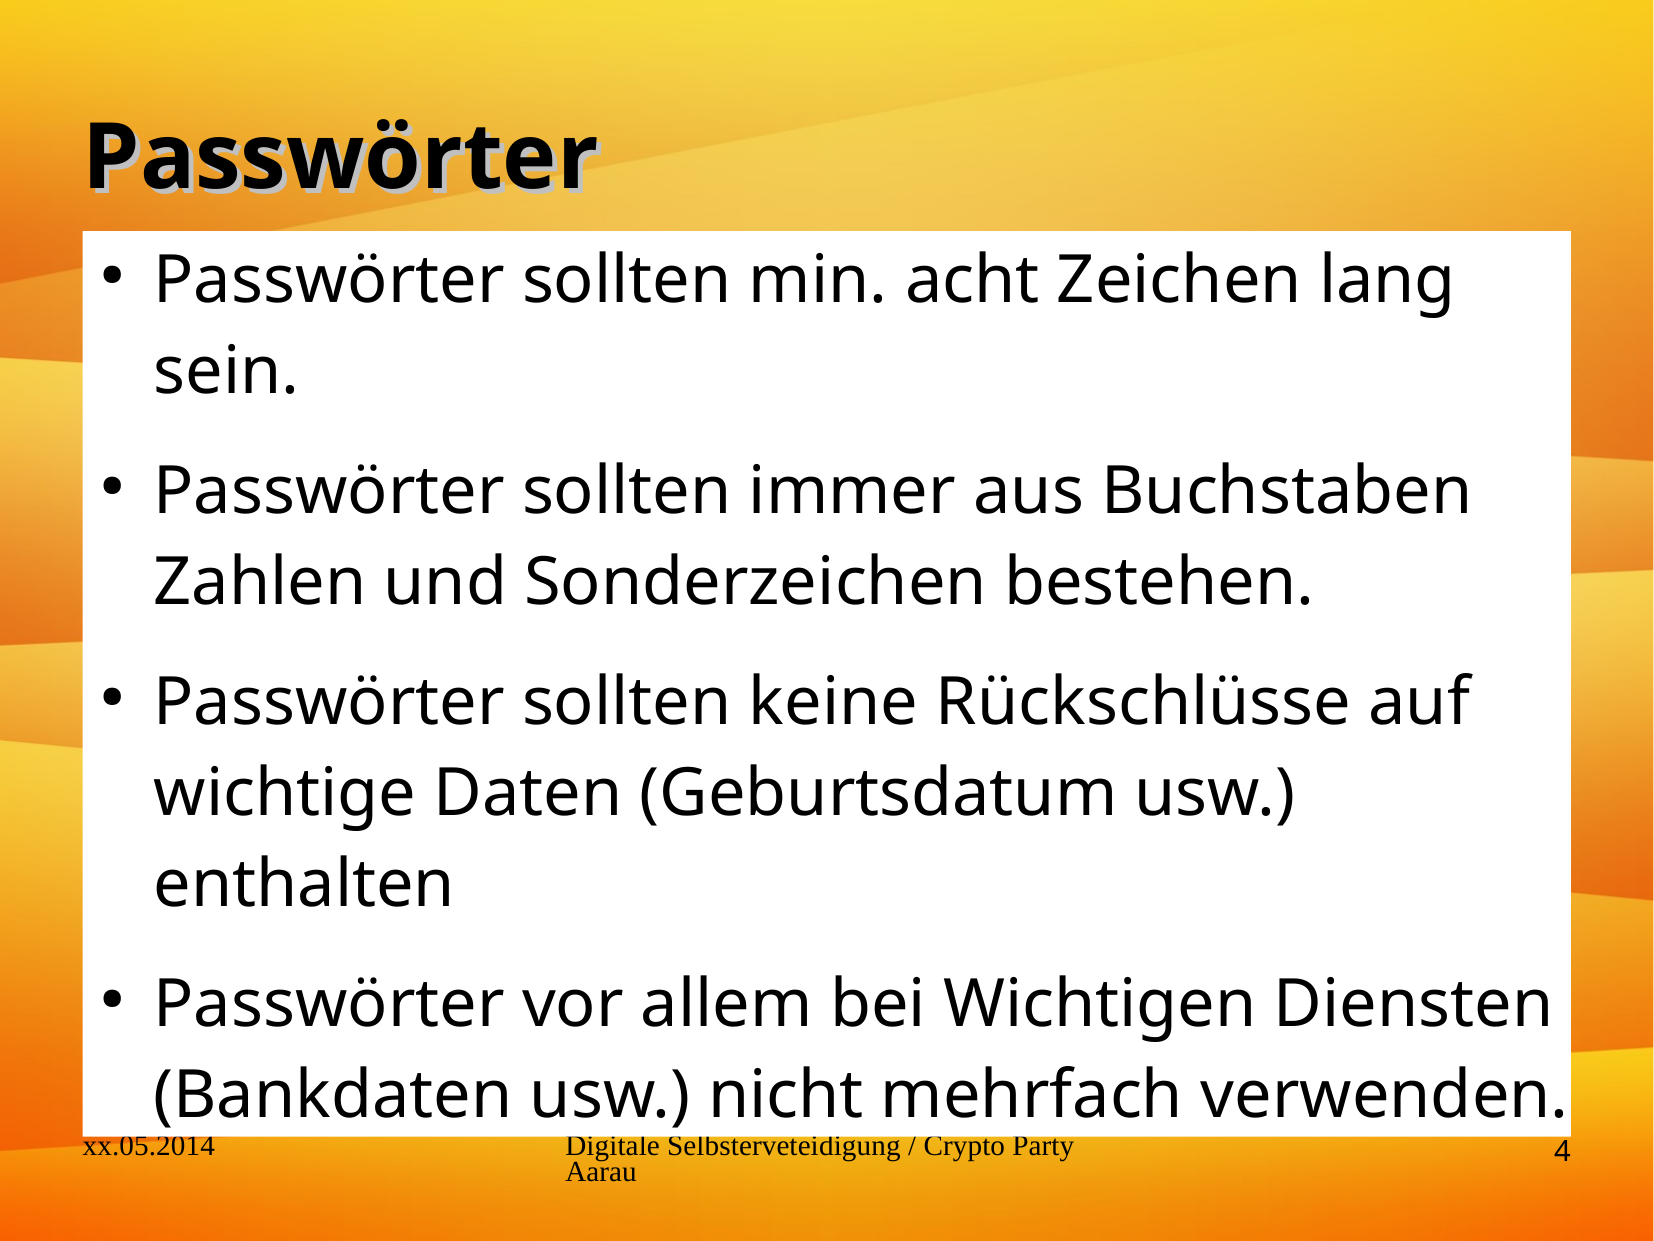

# Passwörter
Passwörter sollten min. acht Zeichen lang sein.
Passwörter sollten immer aus Buchstaben Zahlen und Sonderzeichen bestehen.
Passwörter sollten keine Rückschlüsse auf wichtige Daten (Geburtsdatum usw.) enthalten
Passwörter vor allem bei Wichtigen Diensten (Bankdaten usw.) nicht mehrfach verwenden.
xx.05.2014
Digitale Selbsterveteidigung / Crypto Party Aarau
4